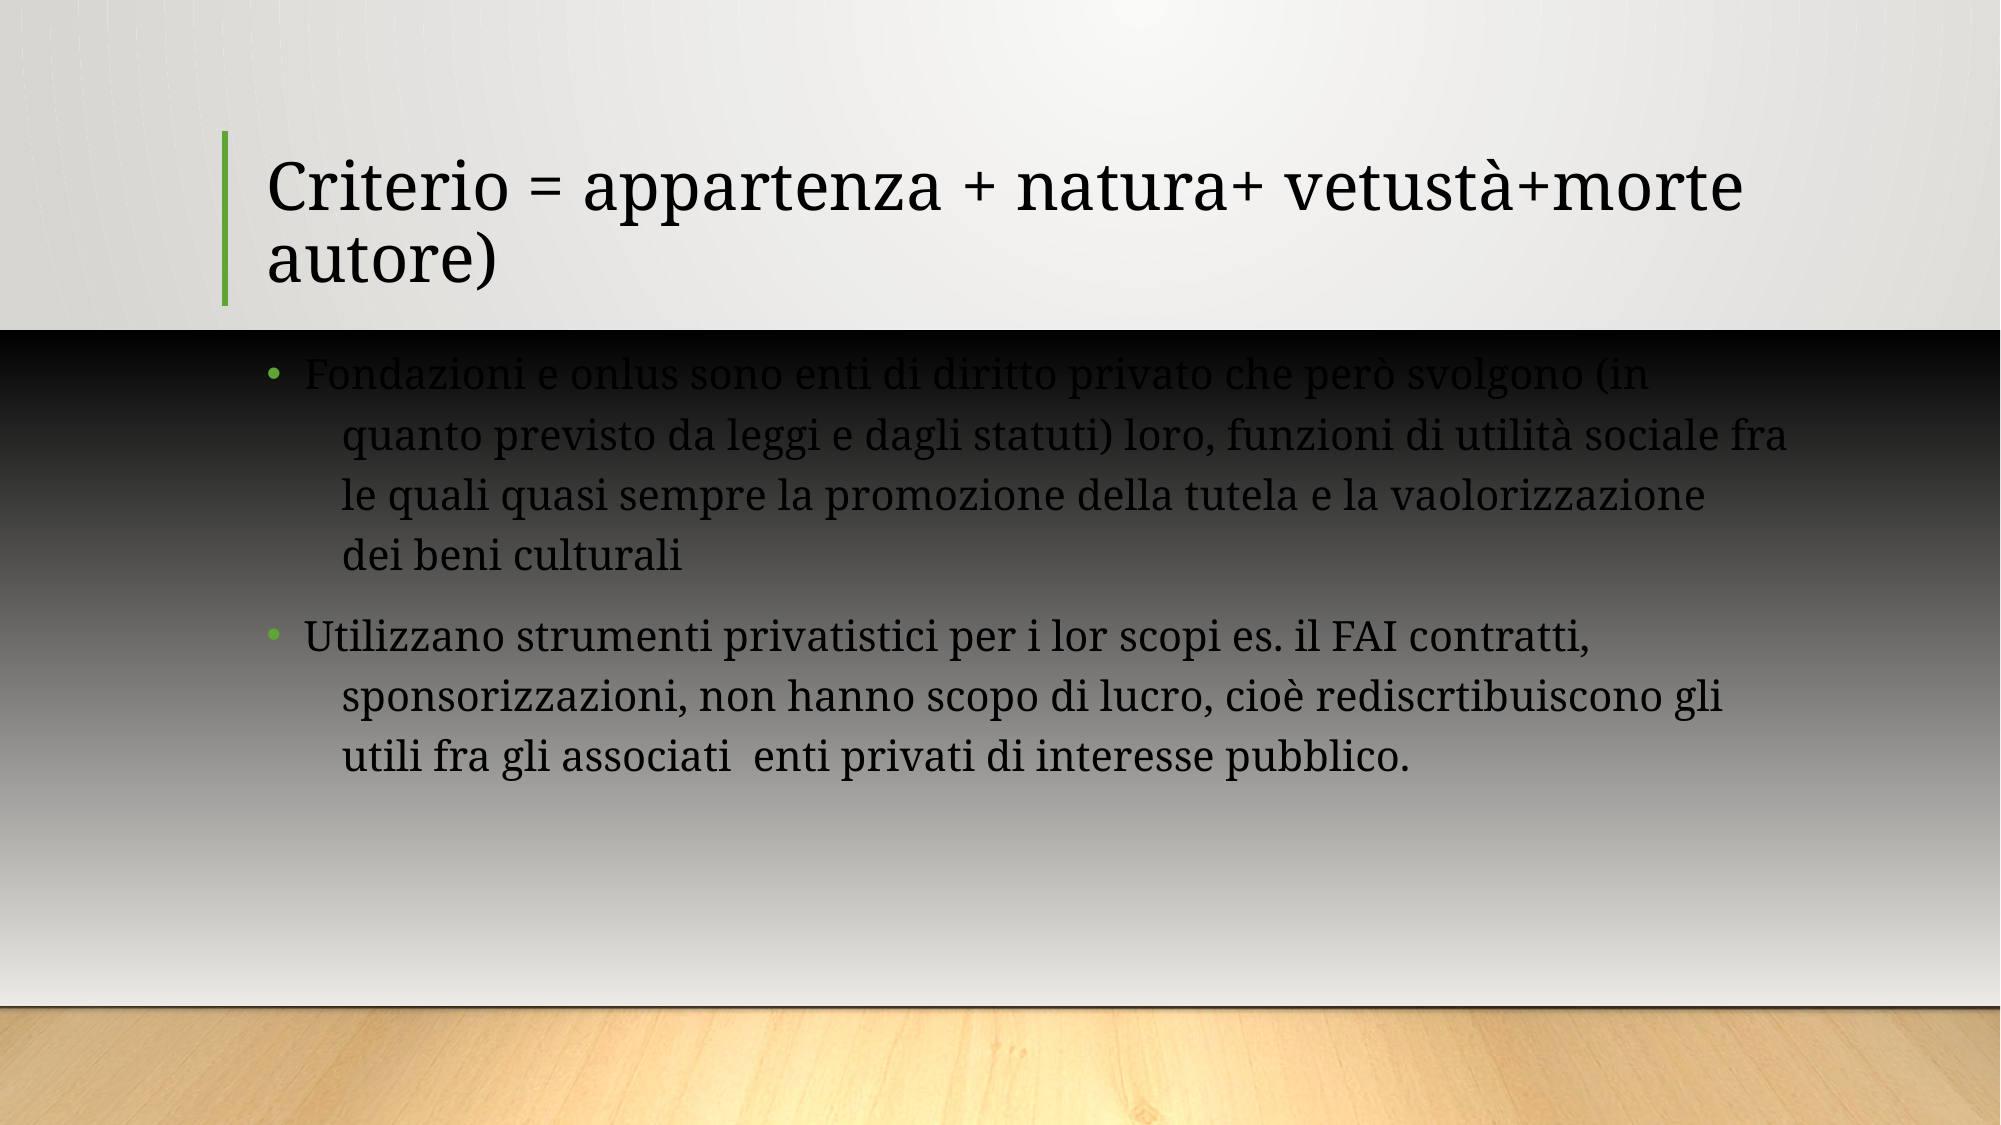

# Criterio = appartenza + natura+ vetustà+morte autore)
Fondazioni e onlus sono enti di diritto privato che però svolgono (in quanto previsto da leggi e dagli statuti) loro, funzioni di utilità sociale fra le quali quasi sempre la promozione della tutela e la vaolorizzazione dei beni culturali
Utilizzano strumenti privatistici per i lor scopi es. il FAI contratti, sponsorizzazioni, non hanno scopo di lucro, cioè rediscrtibuiscono gli utili fra gli associati enti privati di interesse pubblico.